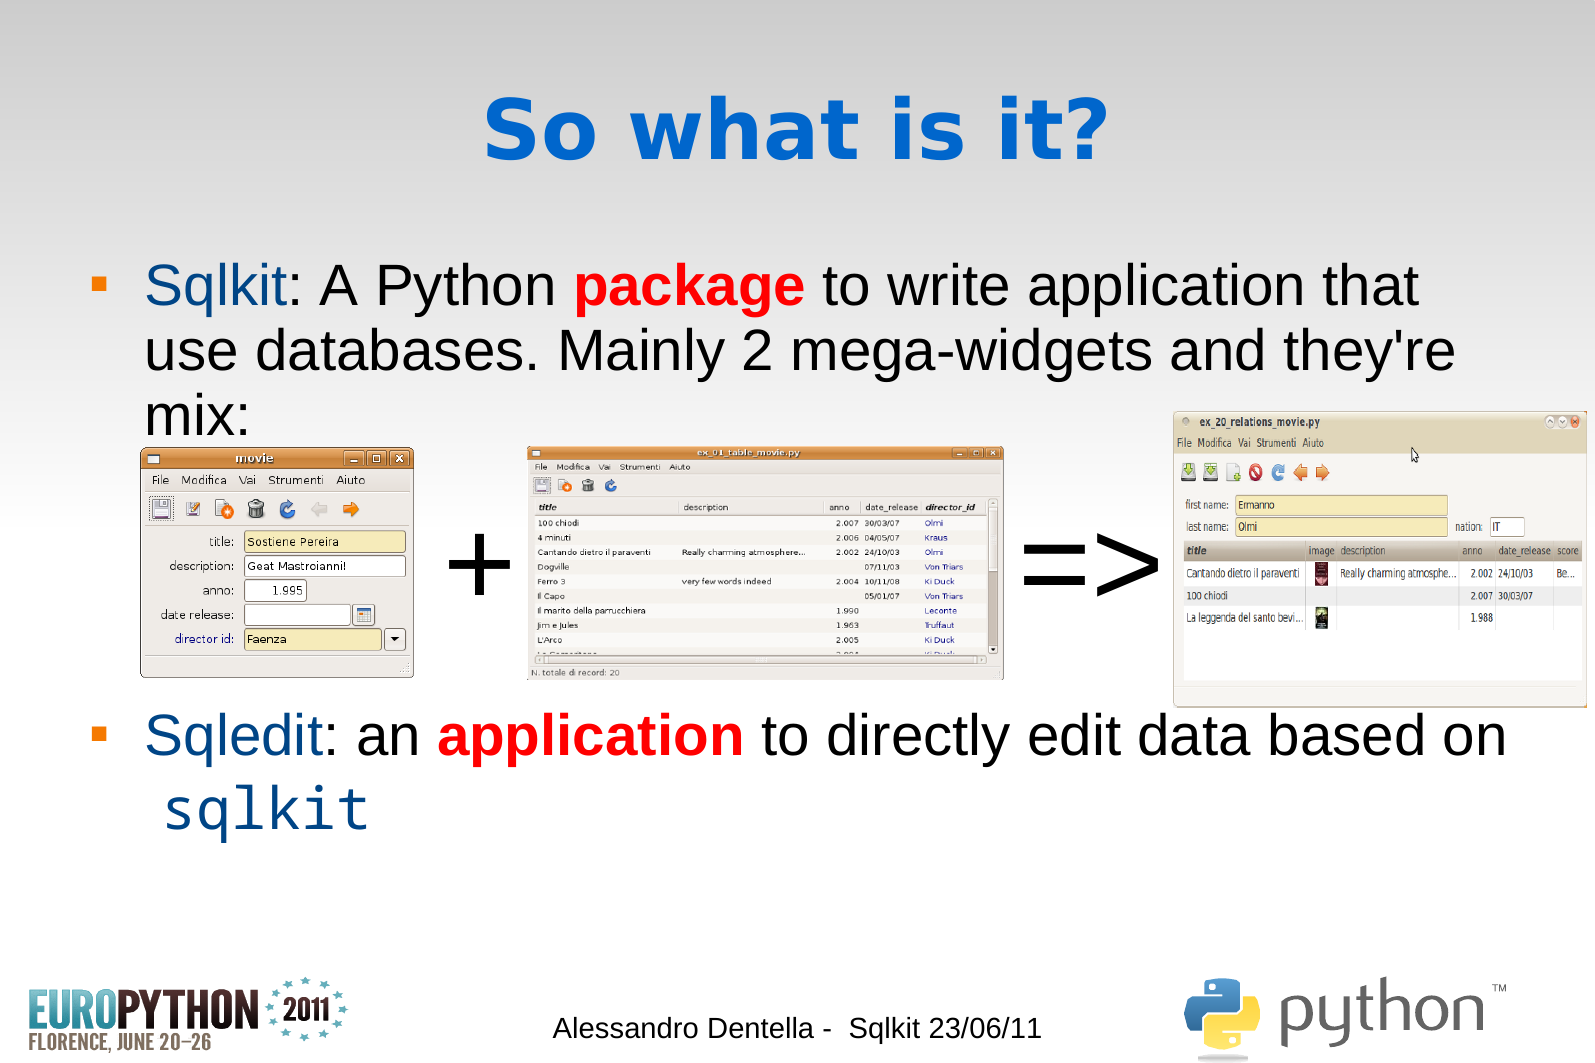

# So what is it?
Sqlkit: A Python package to write application that use databases. Mainly 2 mega-widgets and they're mix:
Sqledit: an application to directly edit data based on sqlkit
+
=>